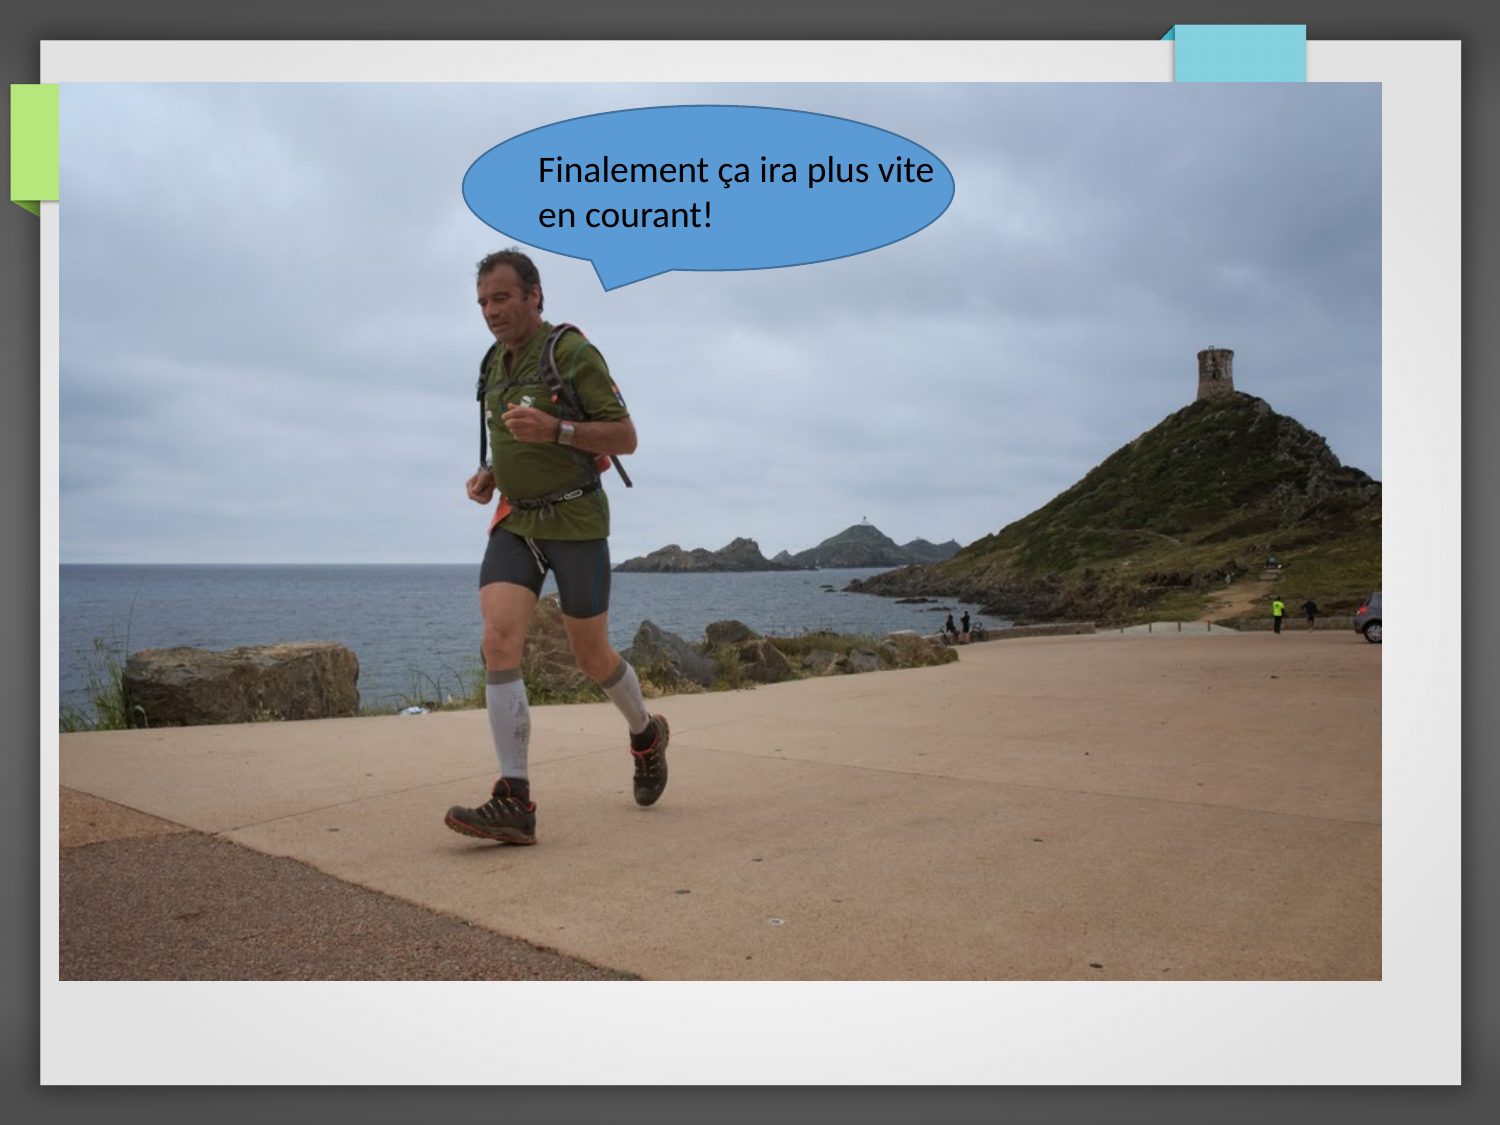

Finalement ça ira plus vite en courant!